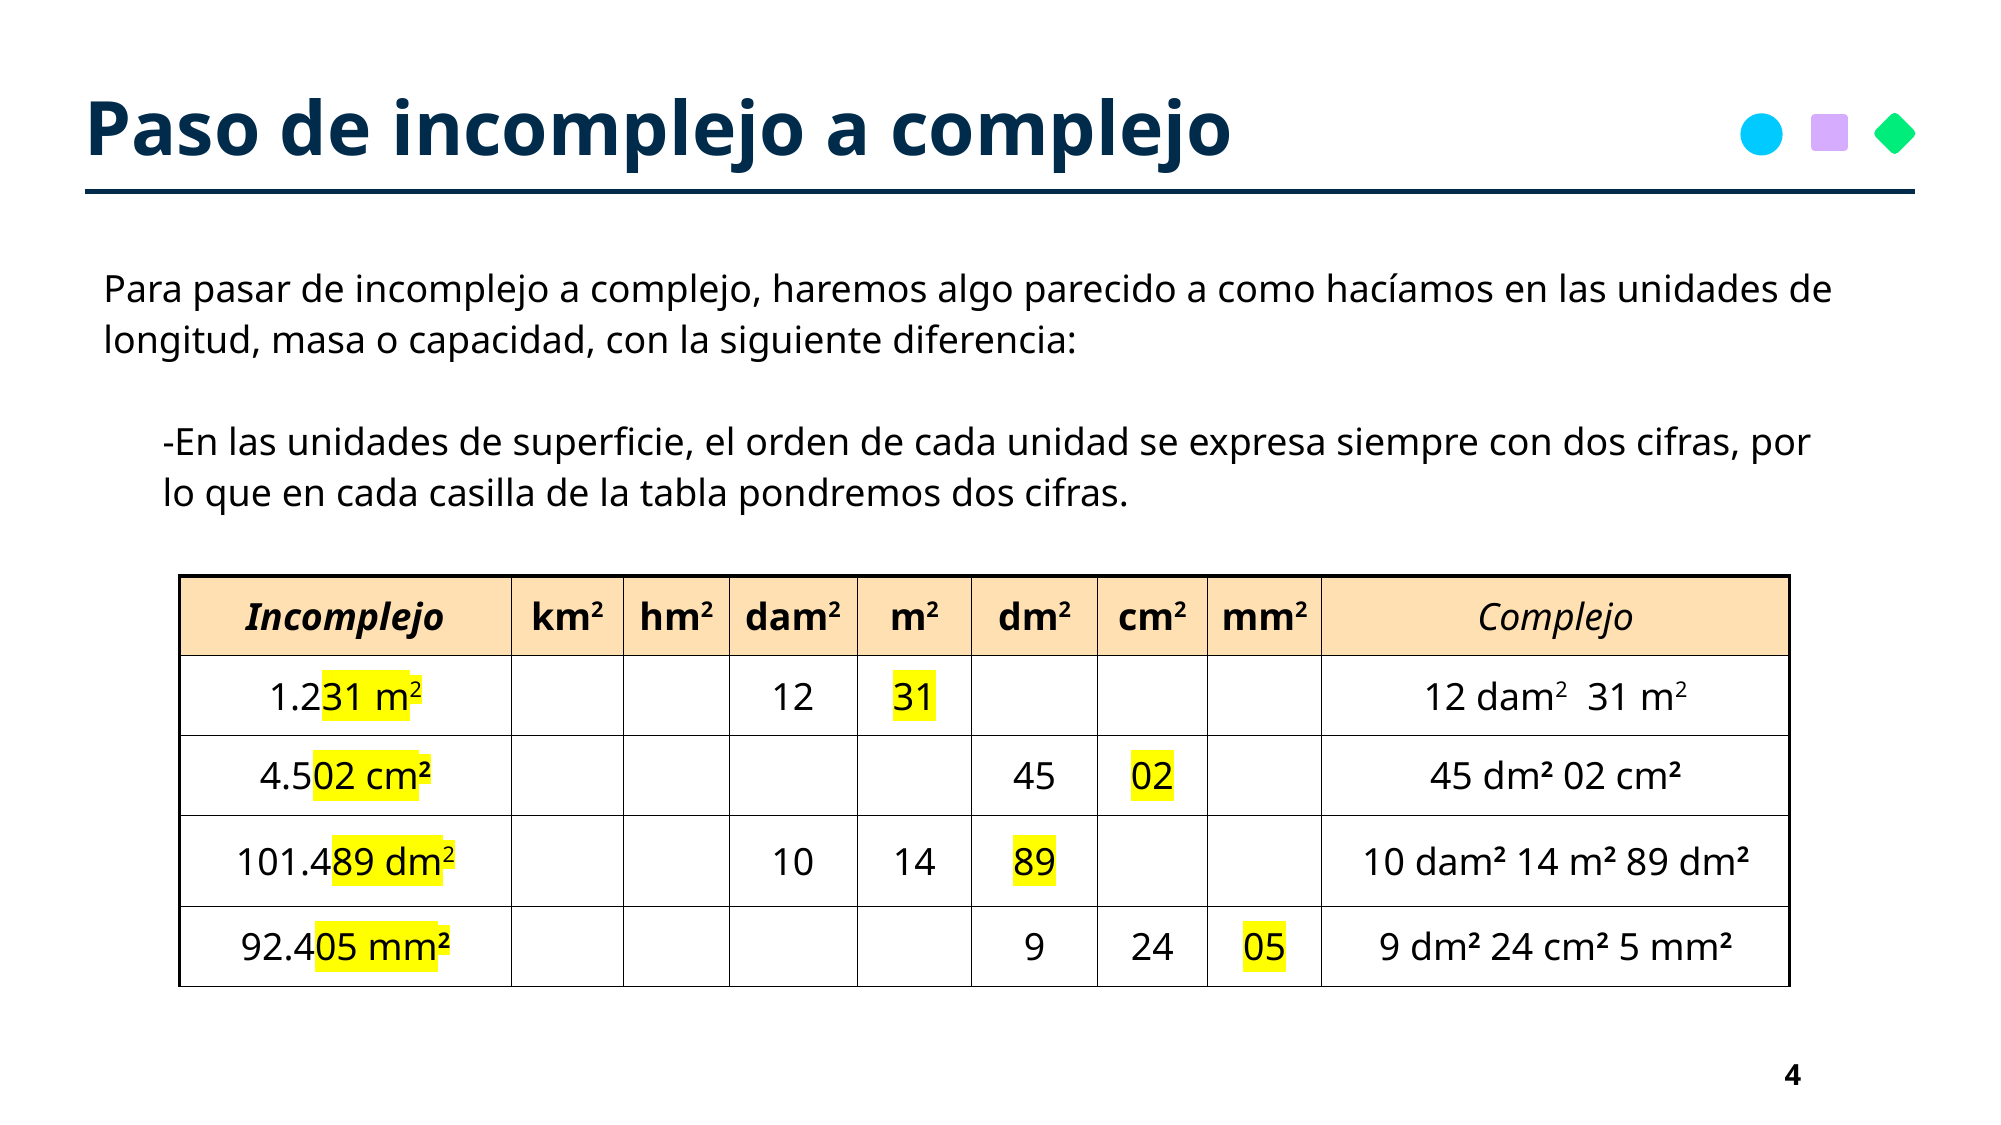

# Paso de incomplejo a complejo
Para pasar de incomplejo a complejo, haremos algo parecido a como hacíamos en las unidades de longitud, masa o capacidad, con la siguiente diferencia:
-En las unidades de superficie, el orden de cada unidad se expresa siempre con dos cifras, por lo que en cada casilla de la tabla pondremos dos cifras.
| Incomplejo | km2 | hm2 | dam2 | m2 | dm2 | cm2 | mm2 | Complejo |
| --- | --- | --- | --- | --- | --- | --- | --- | --- |
| 1.231 m2 | | | 12 | 31 | | | | 12 dam2 31 m2 |
| 4.502 cm2 | | | | | 45 | 02 | | 45 dm2 02 cm2 |
| 101.489 dm2 | | | 10 | 14 | 89 | | | 10 dam2 14 m2 89 dm2 |
| 92.405 mm2 | | | | | 9 | 24 | 05 | 9 dm2 24 cm2 5 mm2 |